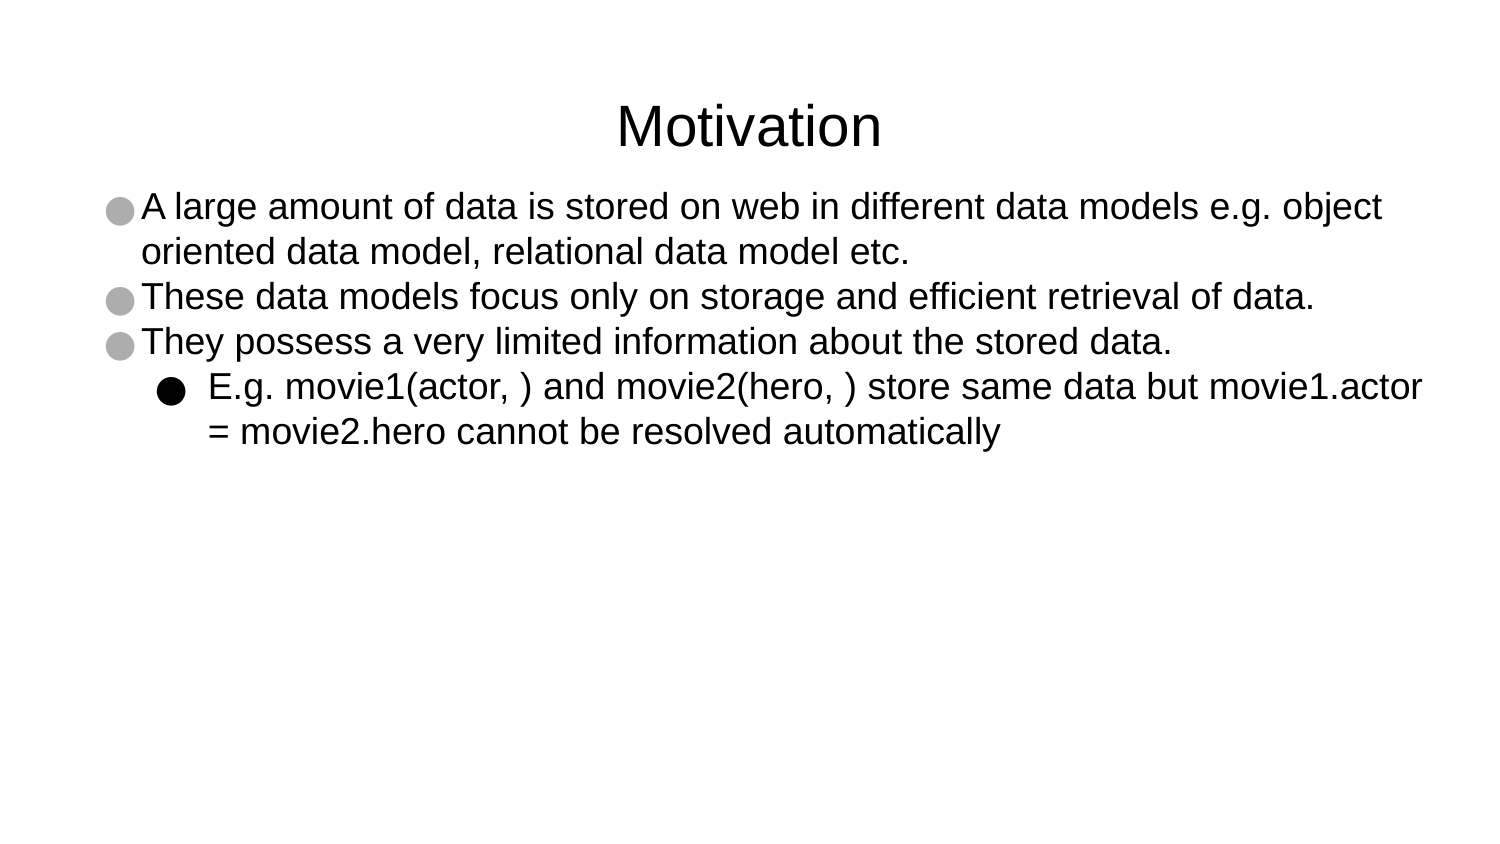

Motivation
A large amount of data is stored on web in different data models e.g. object oriented data model, relational data model etc.
These data models focus only on storage and efficient retrieval of data.
They possess a very limited information about the stored data.
E.g. movie1(actor, ) and movie2(hero, ) store same data but movie1.actor = movie2.hero cannot be resolved automatically